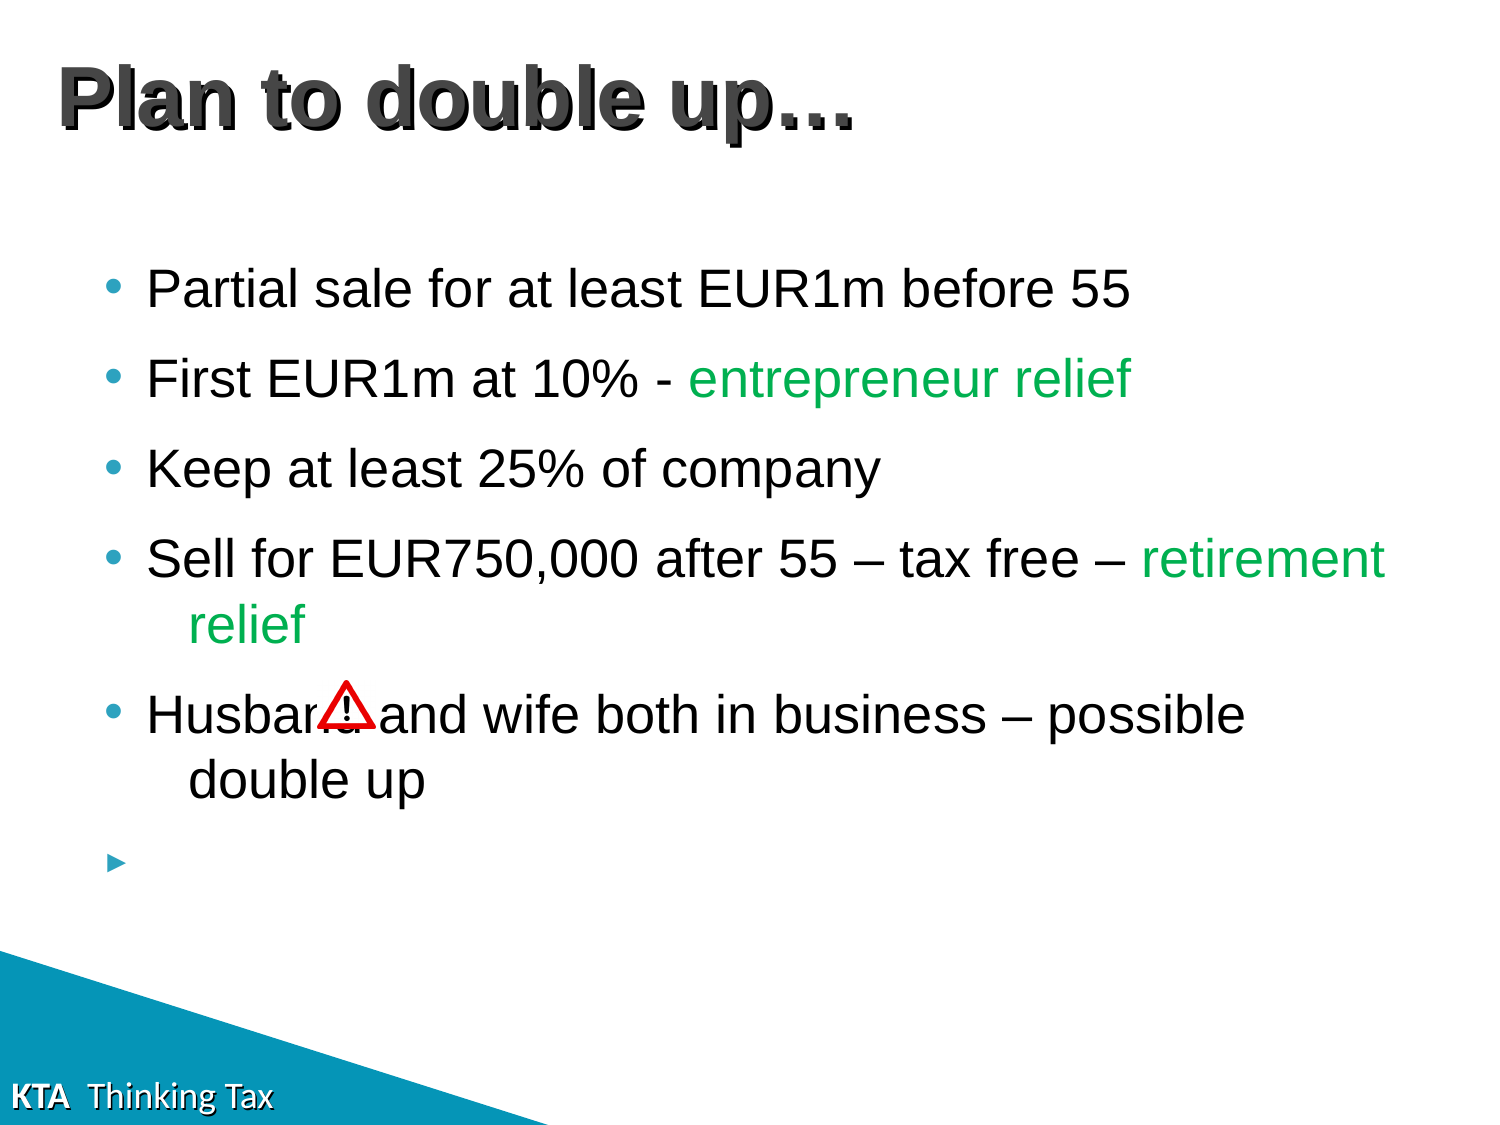

# Plan to double up…
Partial sale for at least EUR1m before 55
First EUR1m at 10% - entrepreneur relief
Keep at least 25% of company
Sell for EUR750,000 after 55 – tax free – retirement relief
Husband and wife both in business – possible double up